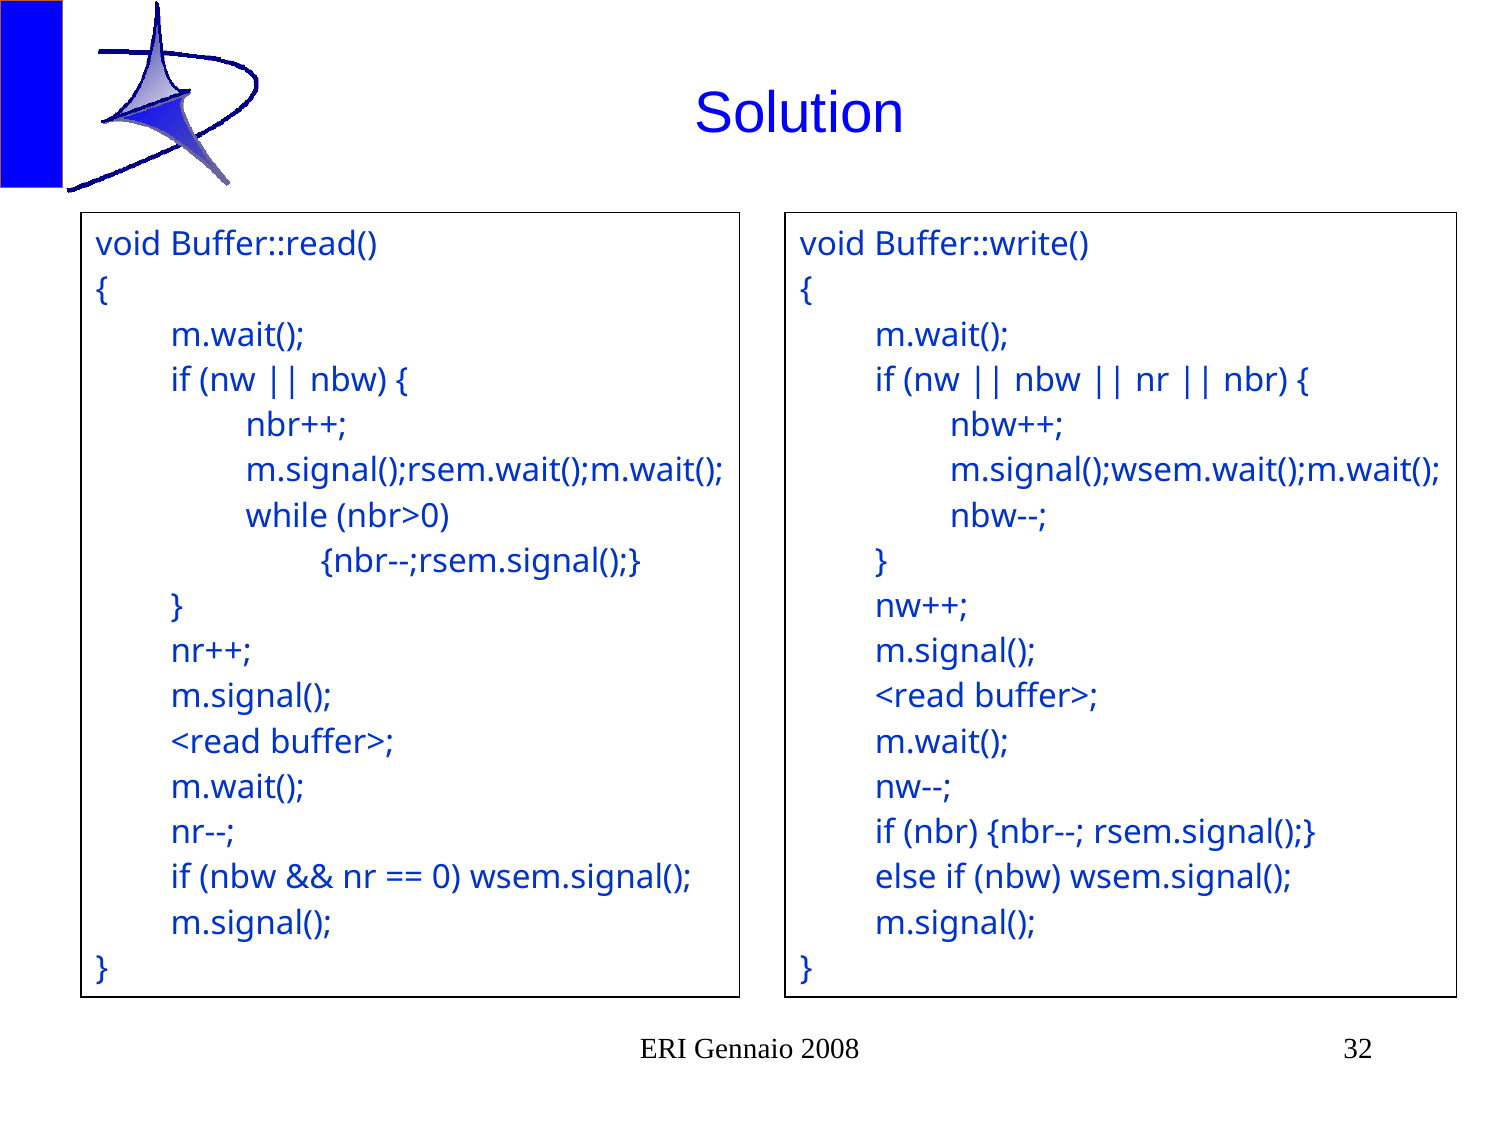

# Solution
void Buffer::read()‏
{
	m.wait();
	if (nw || nbw) {
		nbr++;
		m.signal();rsem.wait();m.wait();
		while (nbr>0)
			{nbr--;rsem.signal();}
	}
	nr++;
	m.signal();
	<read buffer>;
	m.wait();
	nr--;
	if (nbw && nr == 0) wsem.signal();
	m.signal();
}
void Buffer::write()‏
{
	m.wait();
	if (nw || nbw || nr || nbr) {
		nbw++;
		m.signal();wsem.wait();m.wait();
		nbw--;
	}
	nw++;
	m.signal();
	<read buffer>;
	m.wait();
	nw--;
	if (nbr) {nbr--; rsem.signal();}
	else if (nbw) wsem.signal();
	m.signal();
}
ERI Gennaio 2008
32